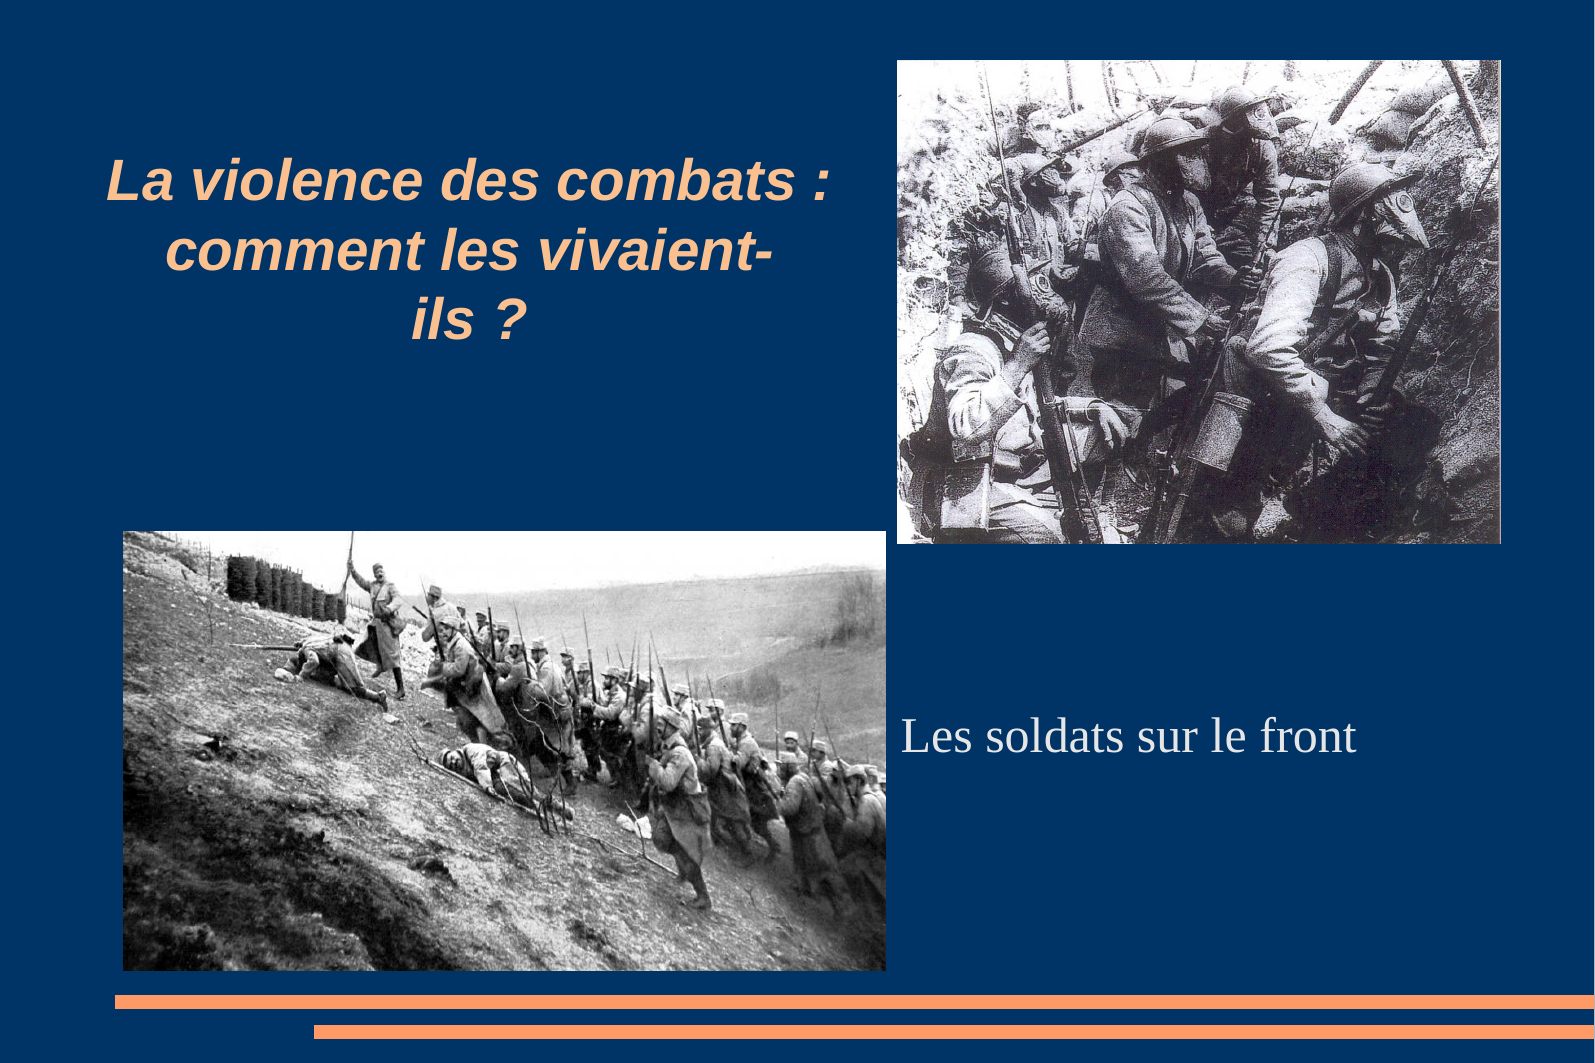

# La violence des combats : comment les vivaient- ils ?
Les soldats sur le front